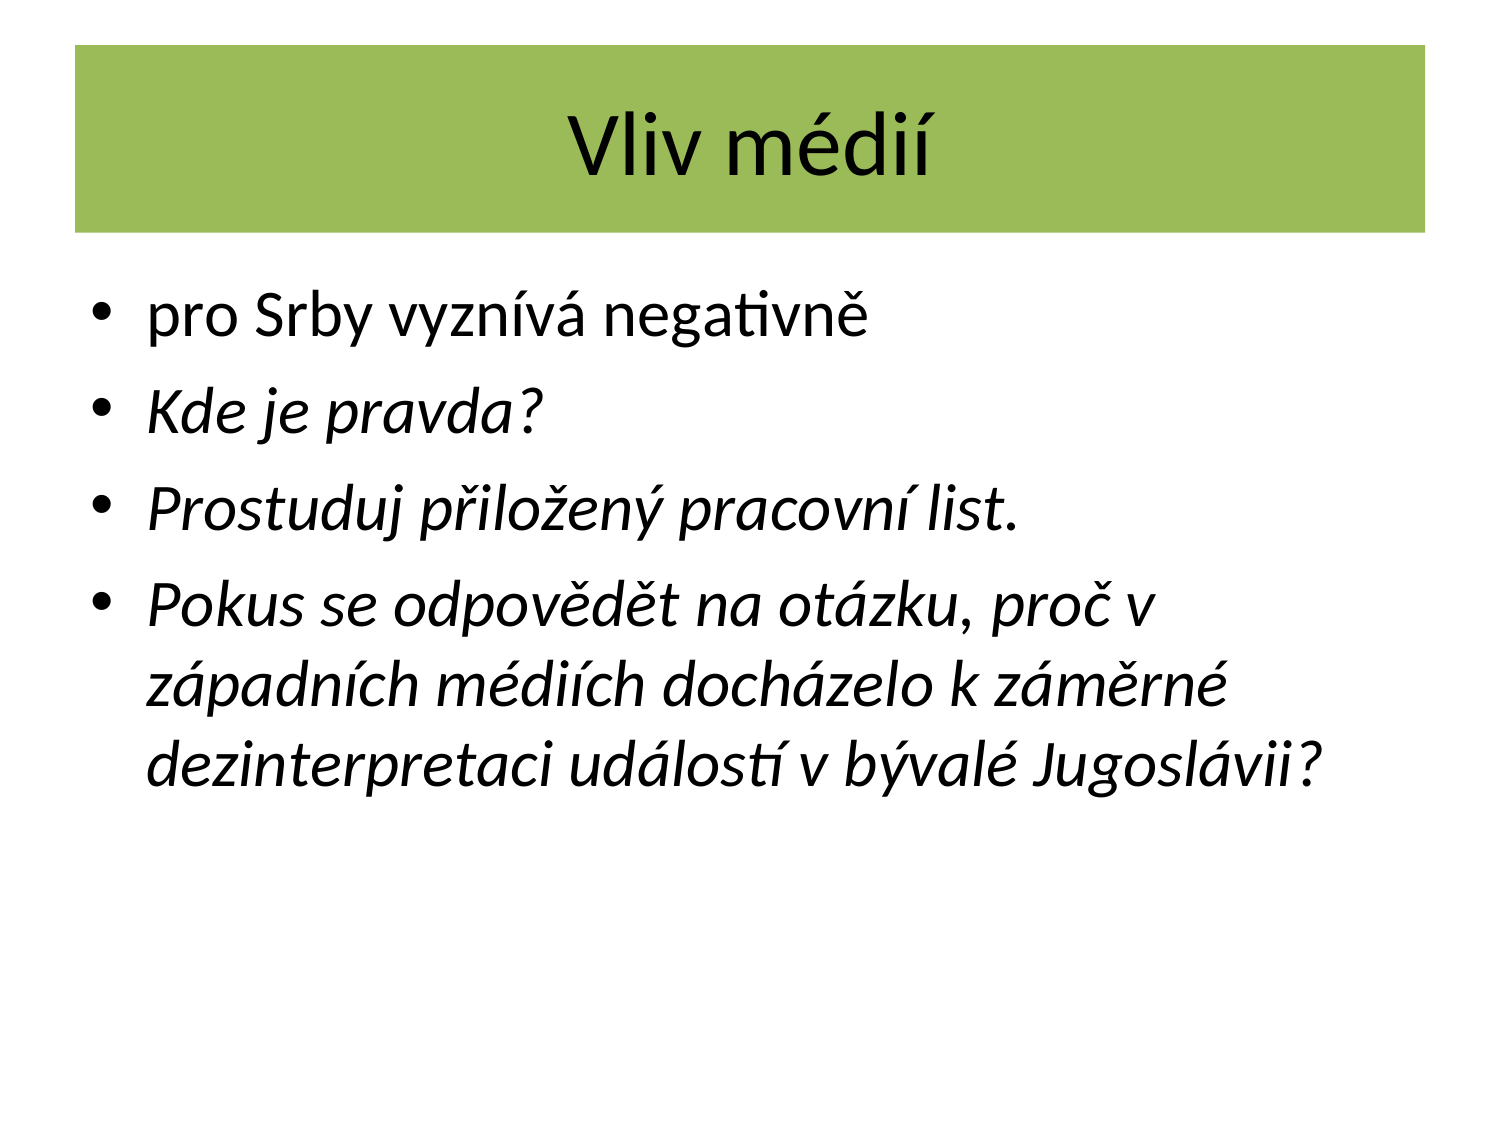

# Vliv médií
pro Srby vyznívá negativně
Kde je pravda?
Prostuduj přiložený pracovní list.
Pokus se odpovědět na otázku, proč v západních médiích docházelo k záměrné dezinterpretaci událostí v bývalé Jugoslávii?